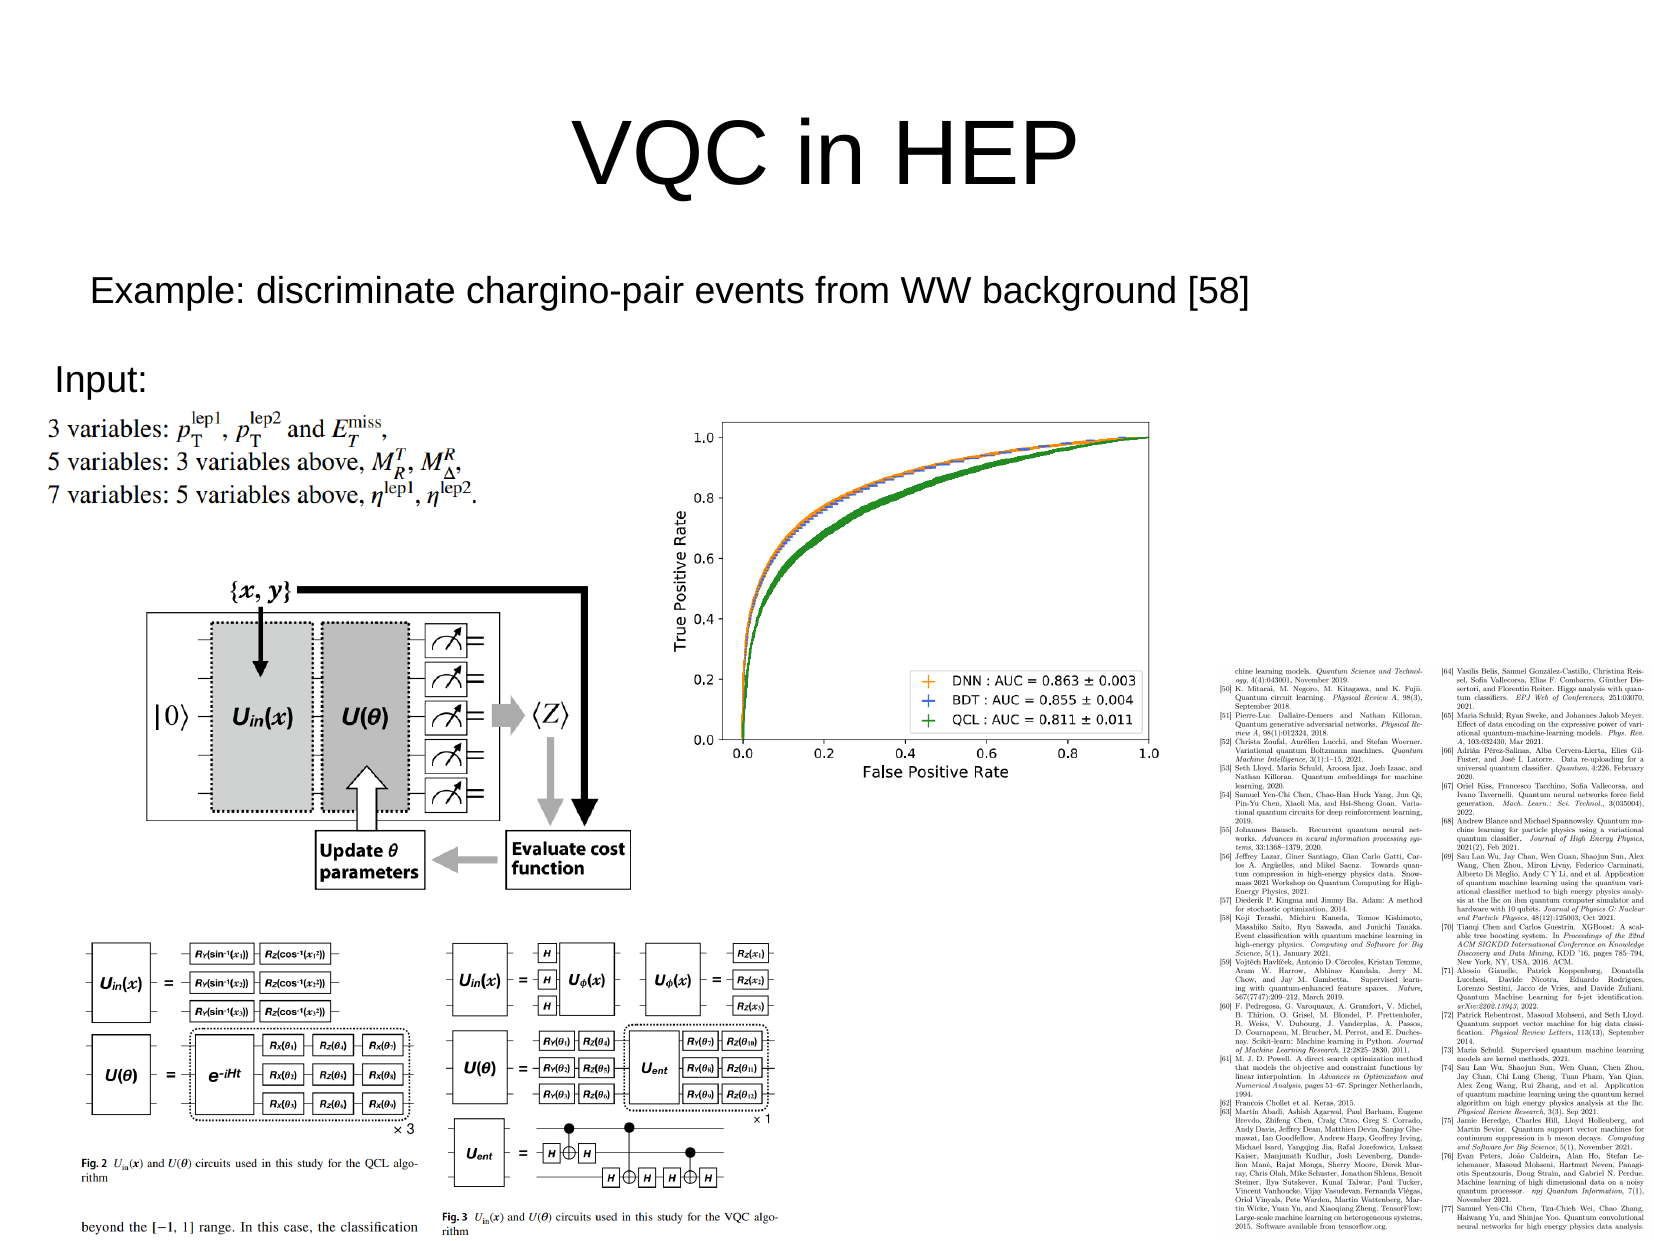

# VQC in HEP
Example: discriminate chargino-pair events from WW background [58]
Input: